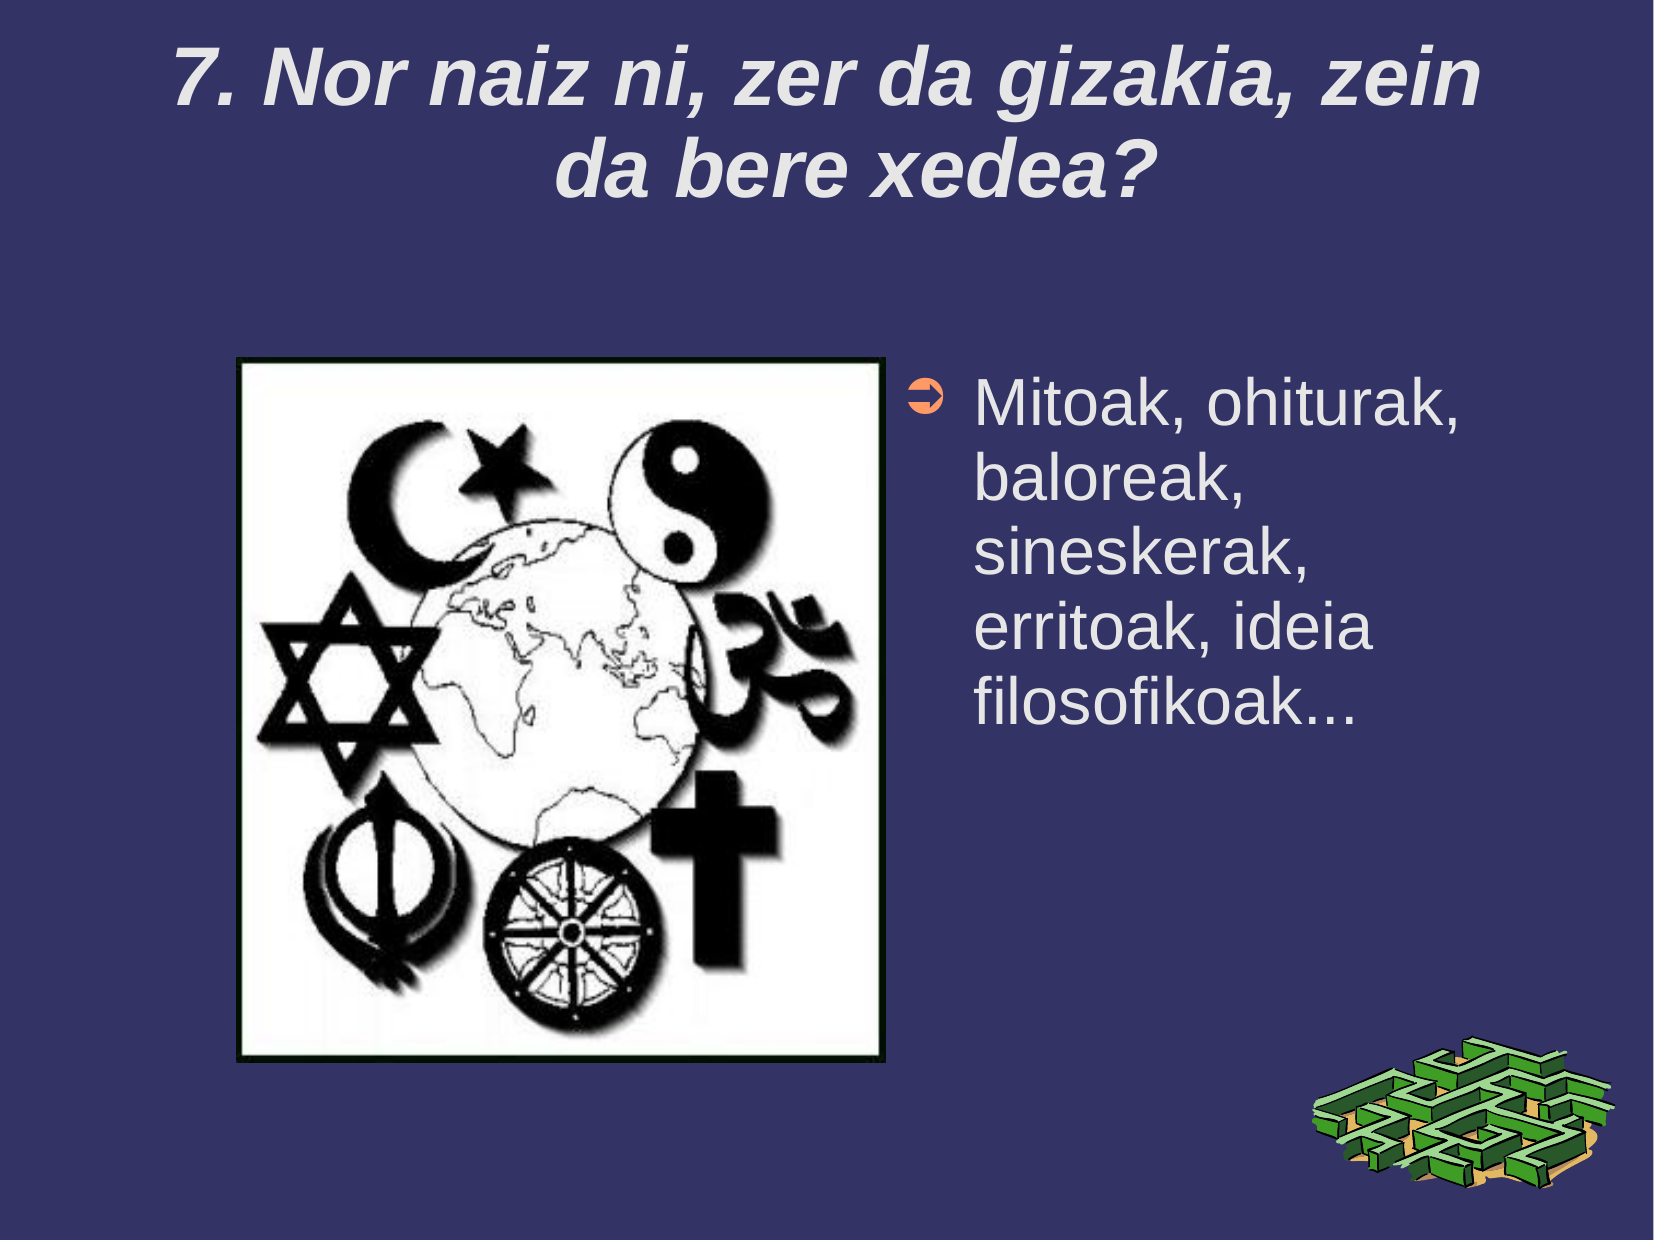

# 7. Nor naiz ni, zer da gizakia, zein da bere xedea?
Mitoak, ohiturak, baloreak, sineskerak, erritoak, ideia filosofikoak...